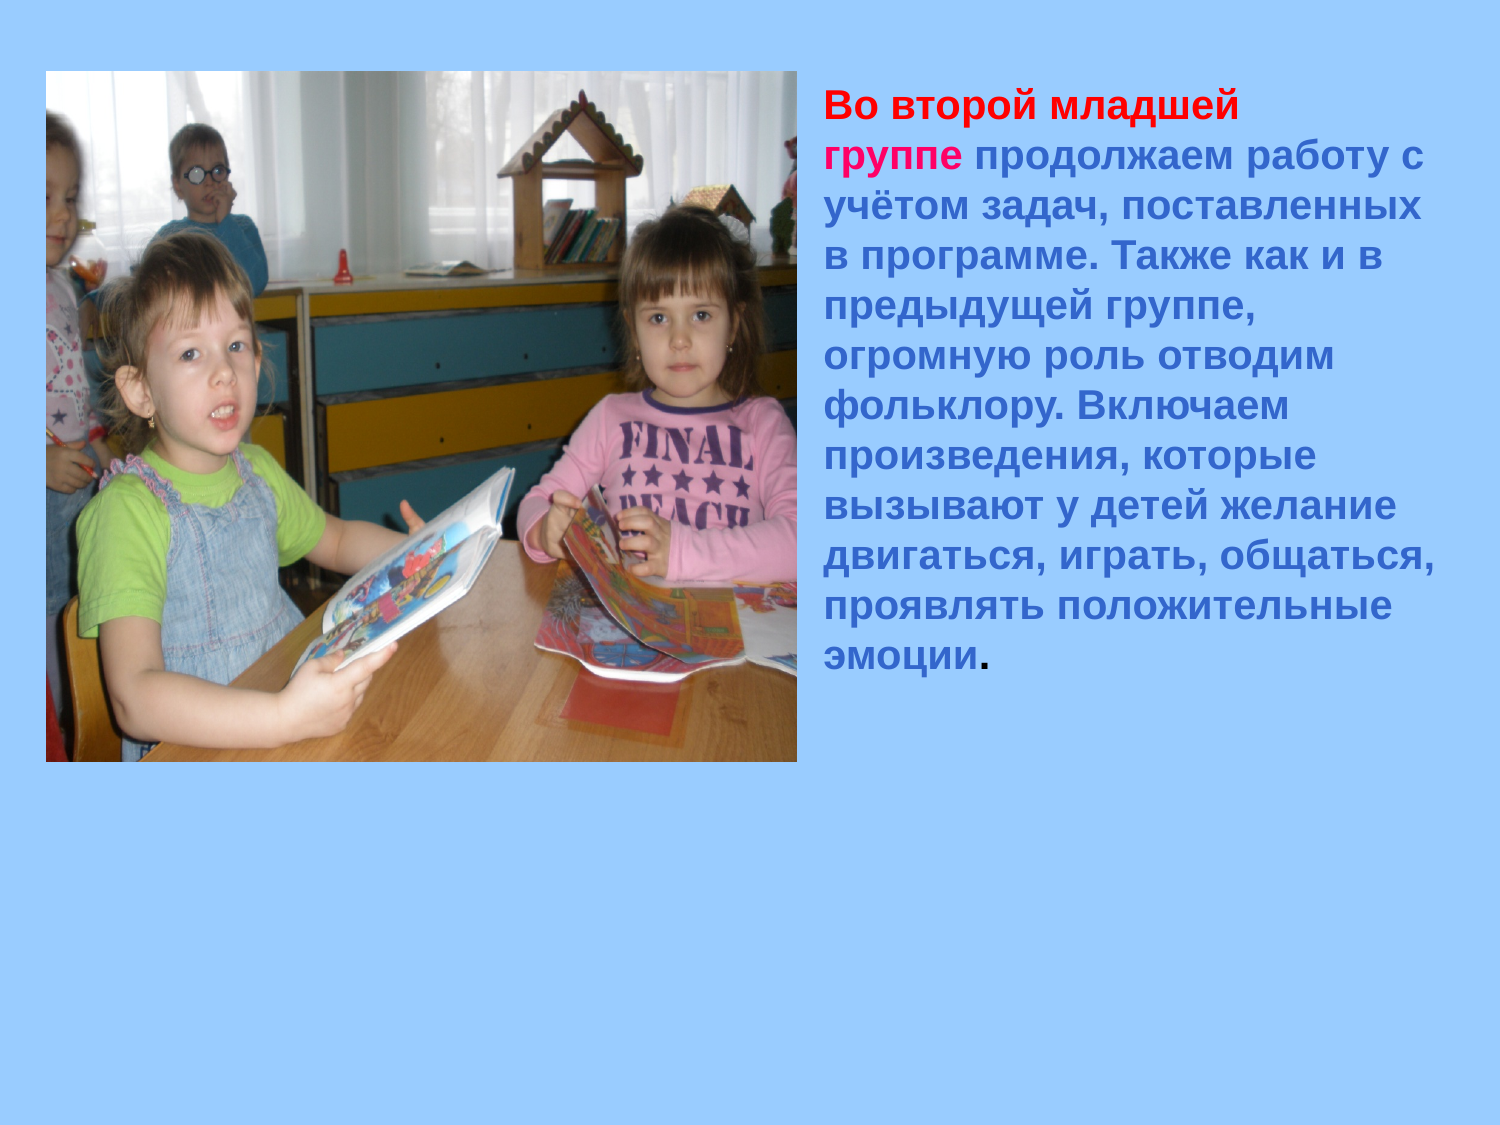

Во второй младшей группе продолжаем работу с учётом задач, поставленных в программе. Также как и в предыдущей группе, огромную роль отводим фольклору. Включаем произведения, которые вызывают у детей желание двигаться, играть, общаться, проявлять положительные эмоции.